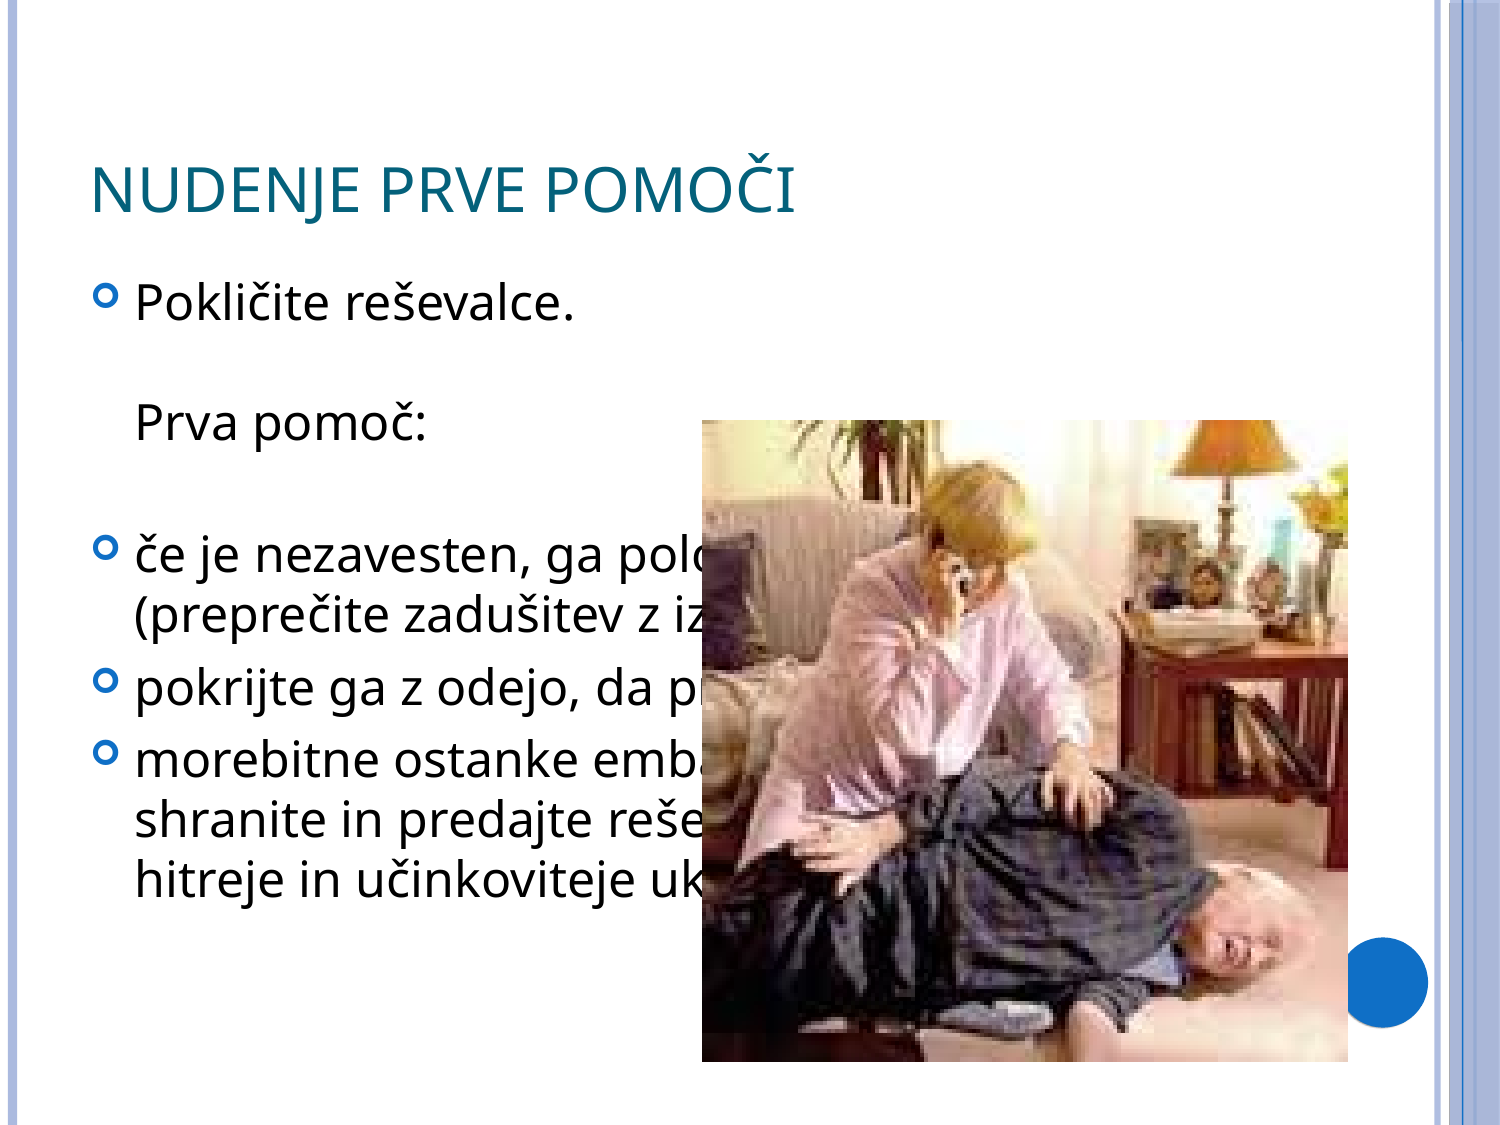

# NUDENJE PRVE POMOČI
Pokličite reševalce.
Prva pomoč:
če je nezavesten, ga položite v bočni položaj (preprečite zadušitev z izbljuvki)
pokrijte ga z odejo, da preprečite podhladitev
morebitne ostanke embalaže, iz katere je pil, shranite in predajte reševalcem, saj bo zdravnik hitreje in učinkoviteje ukrepal.